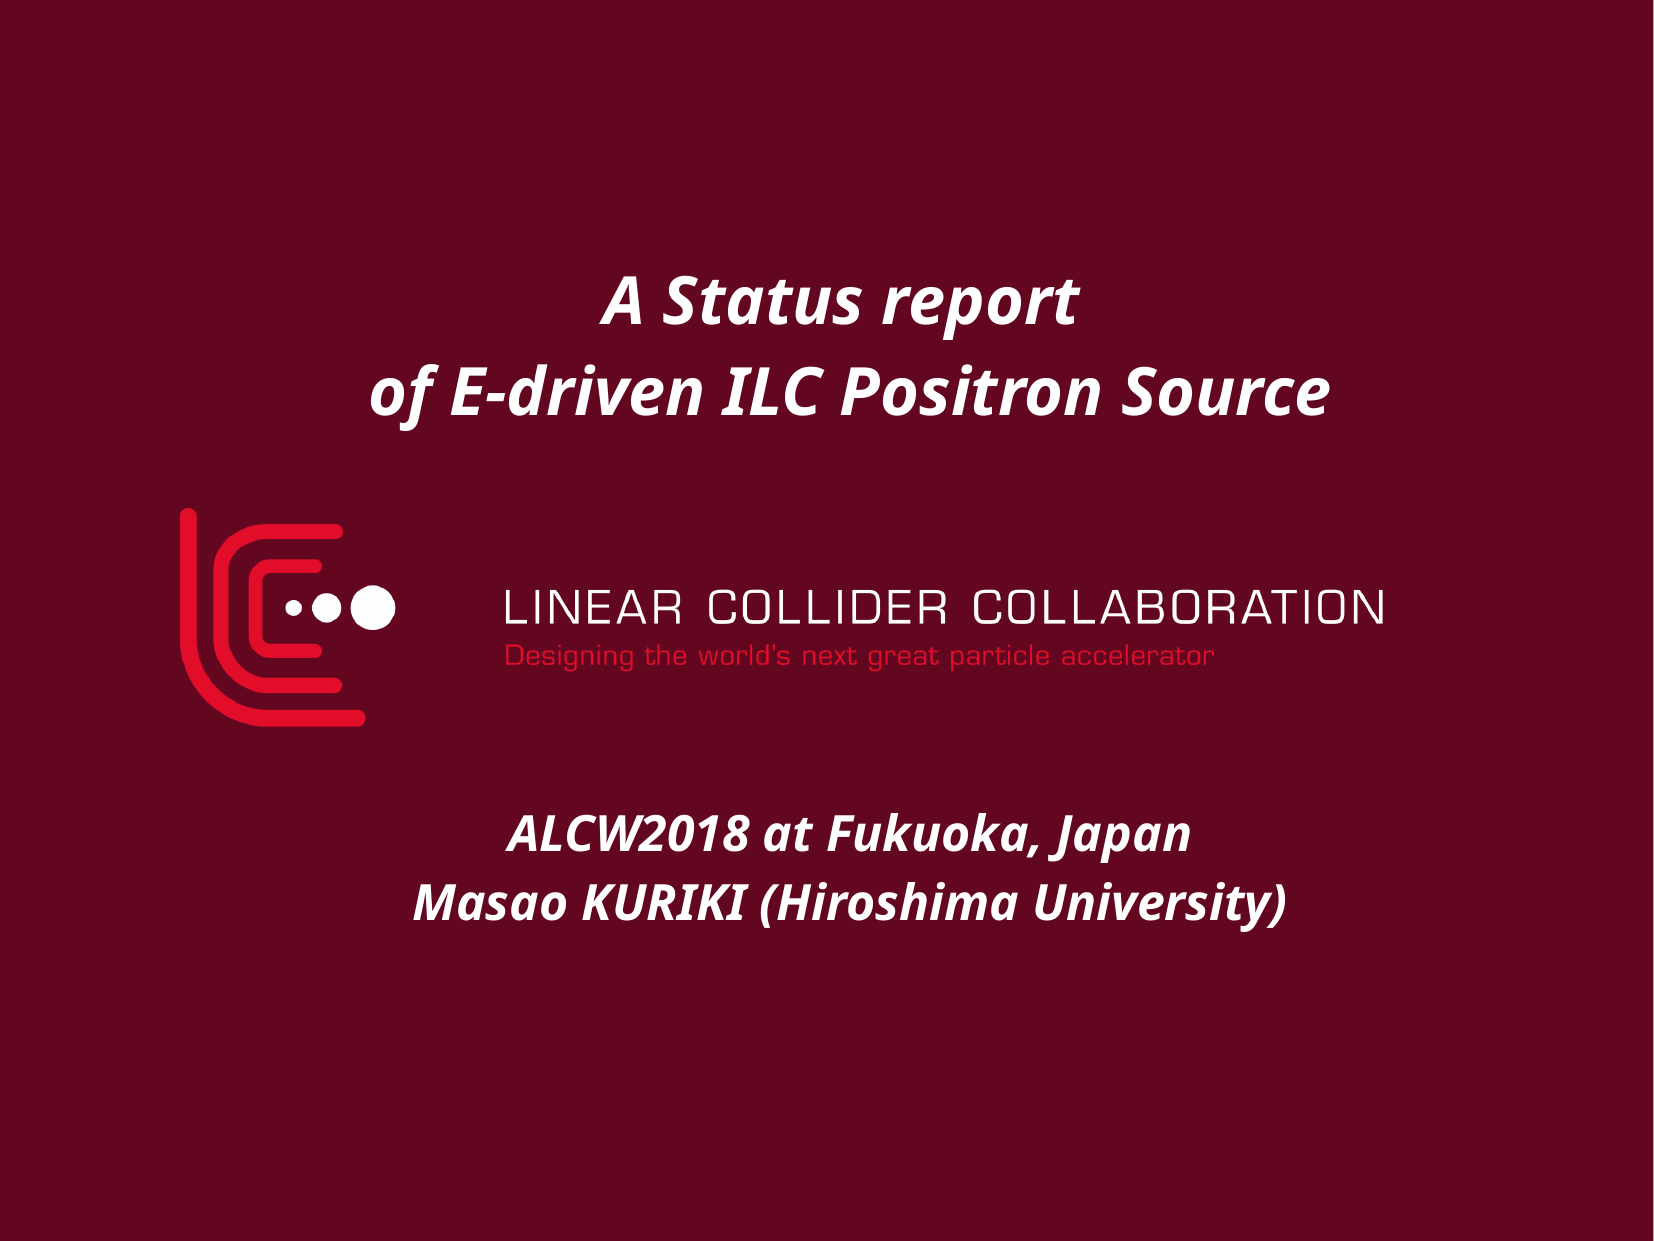

# A Status report
of E-driven ILC Positron Source
ALCW2018 at Fukuoka, Japan
Masao KURIKI (Hiroshima University)